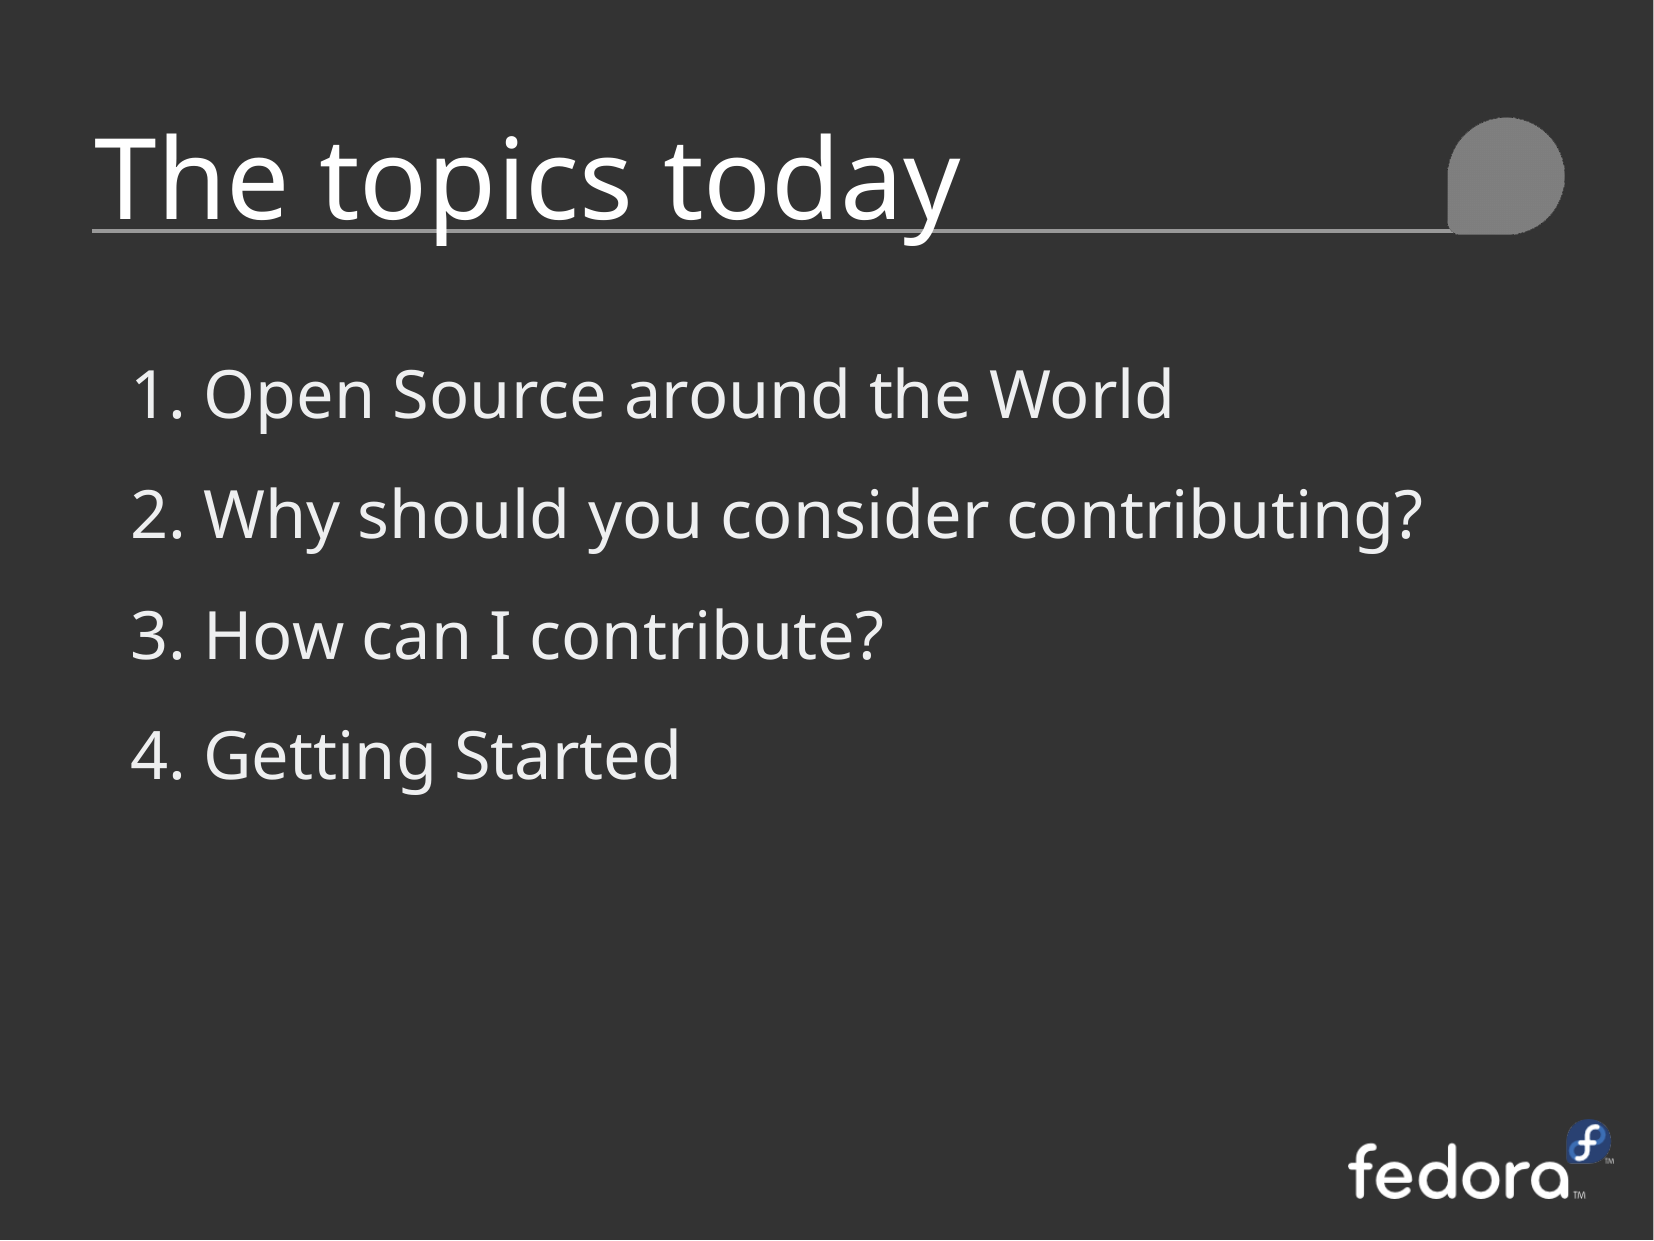

# The topics today
 Open Source around the World
 Why should you consider contributing?
 How can I contribute?
 Getting Started